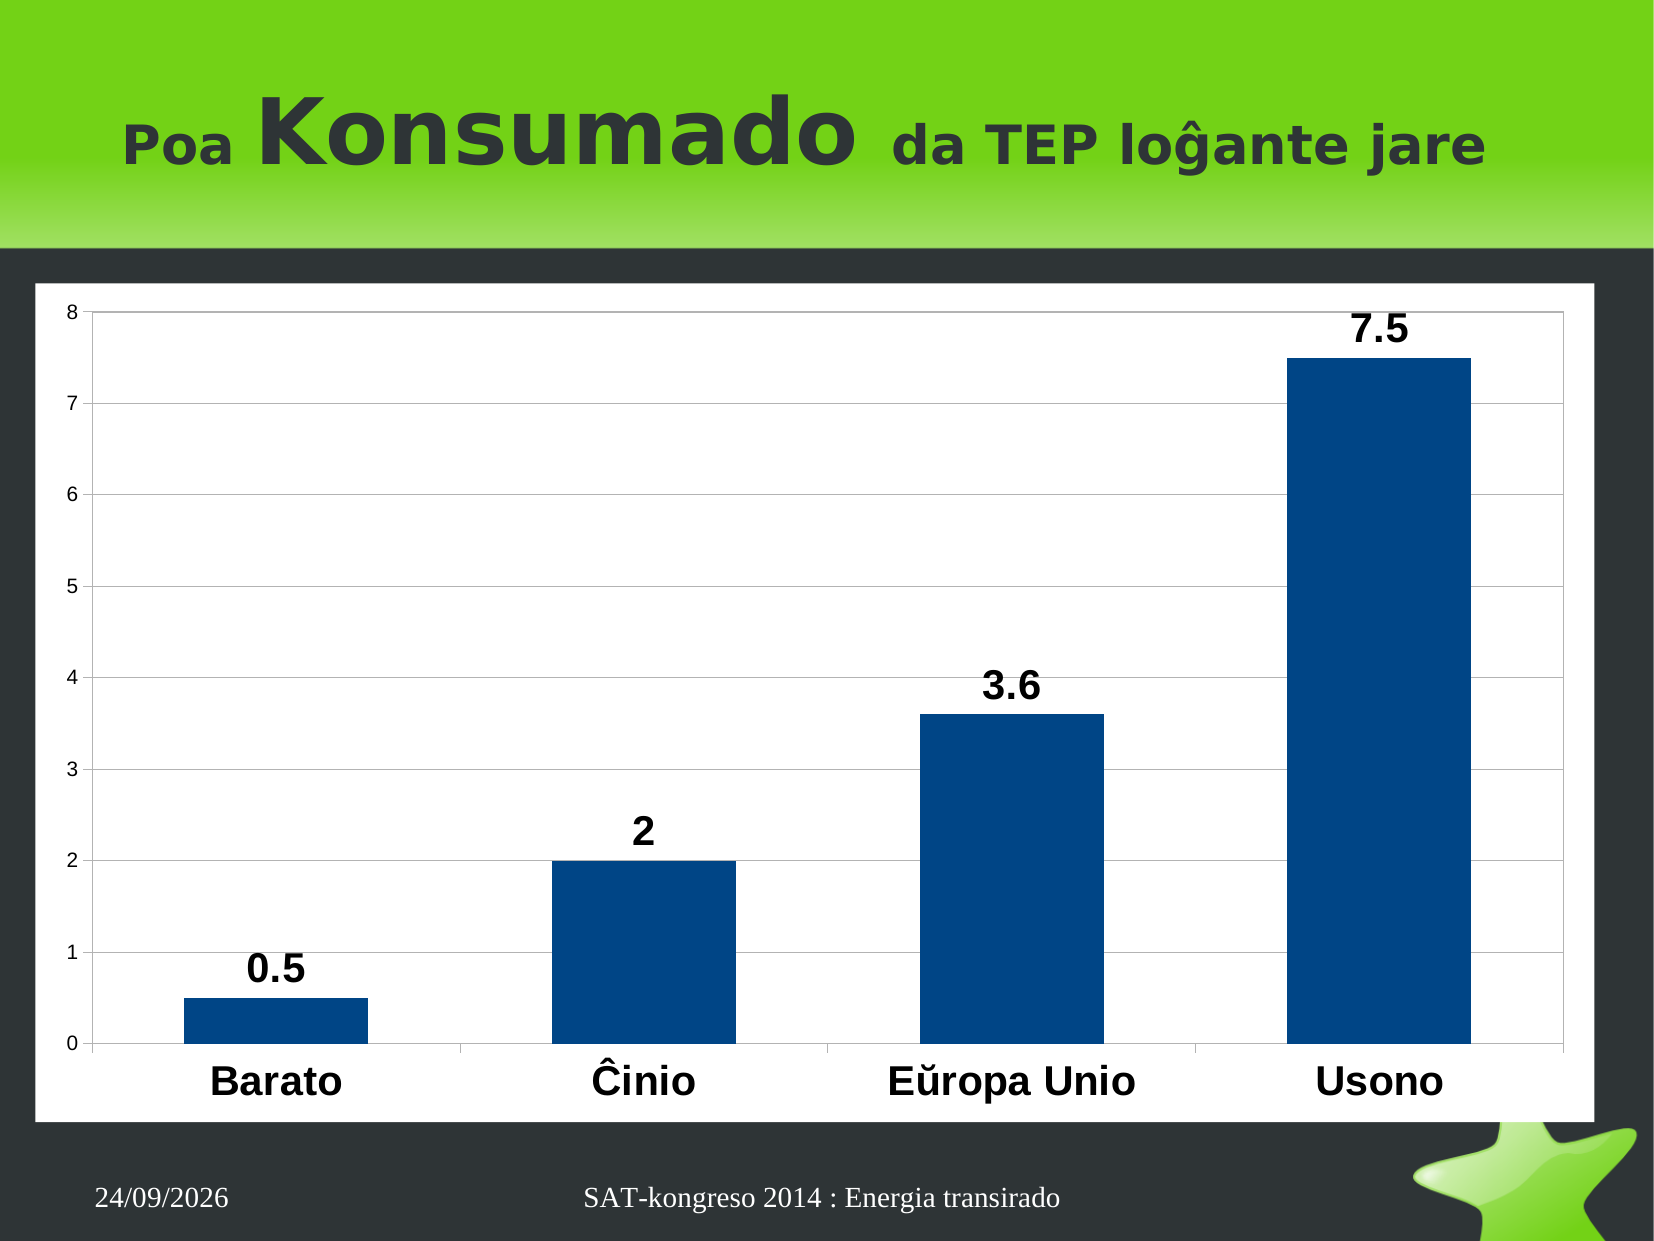

# Poa Konsumado da TEP loĝante jare
### Chart
| Category | Colonne B |
|---|---|
| Barato | 0.5 |
| Ĉinio | 2.0 |
| Eŭropa Unio | 3.6 |
| Usono | 7.5 |